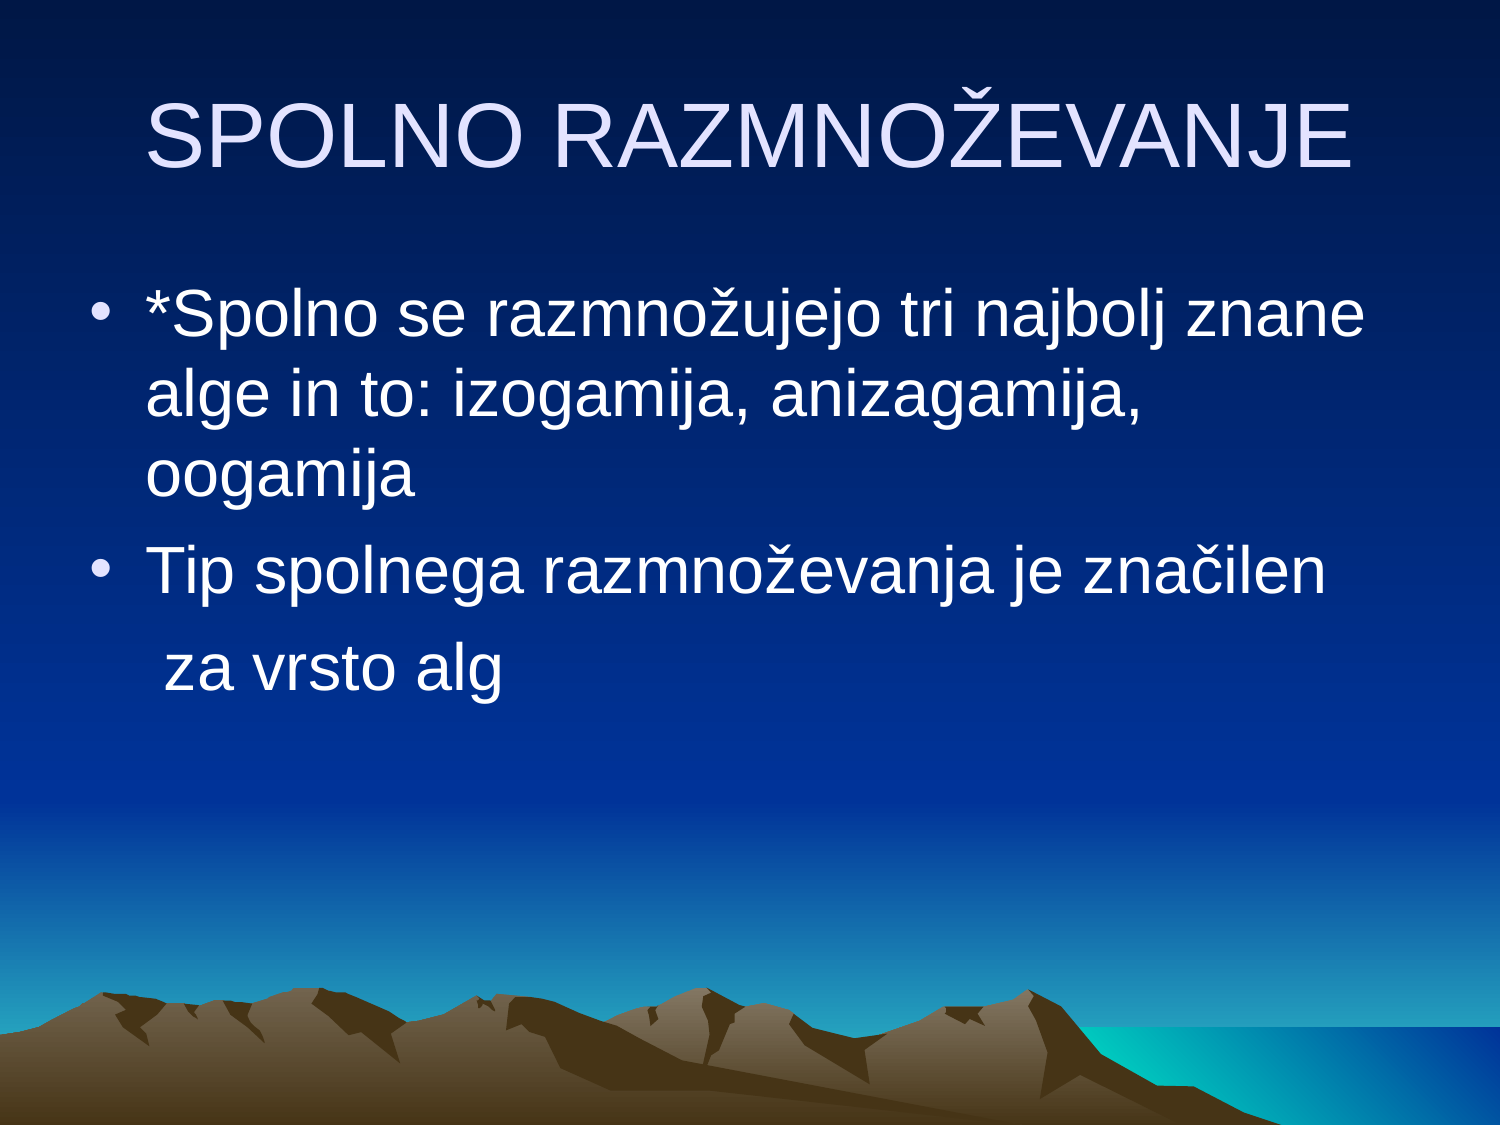

# SPOLNO RAZMNOŽEVANJE
*Spolno se razmnožujejo tri najbolj znane alge in to: izogamija, anizagamija, oogamija
Tip spolnega razmnoževanja je značilen
 za vrsto alg